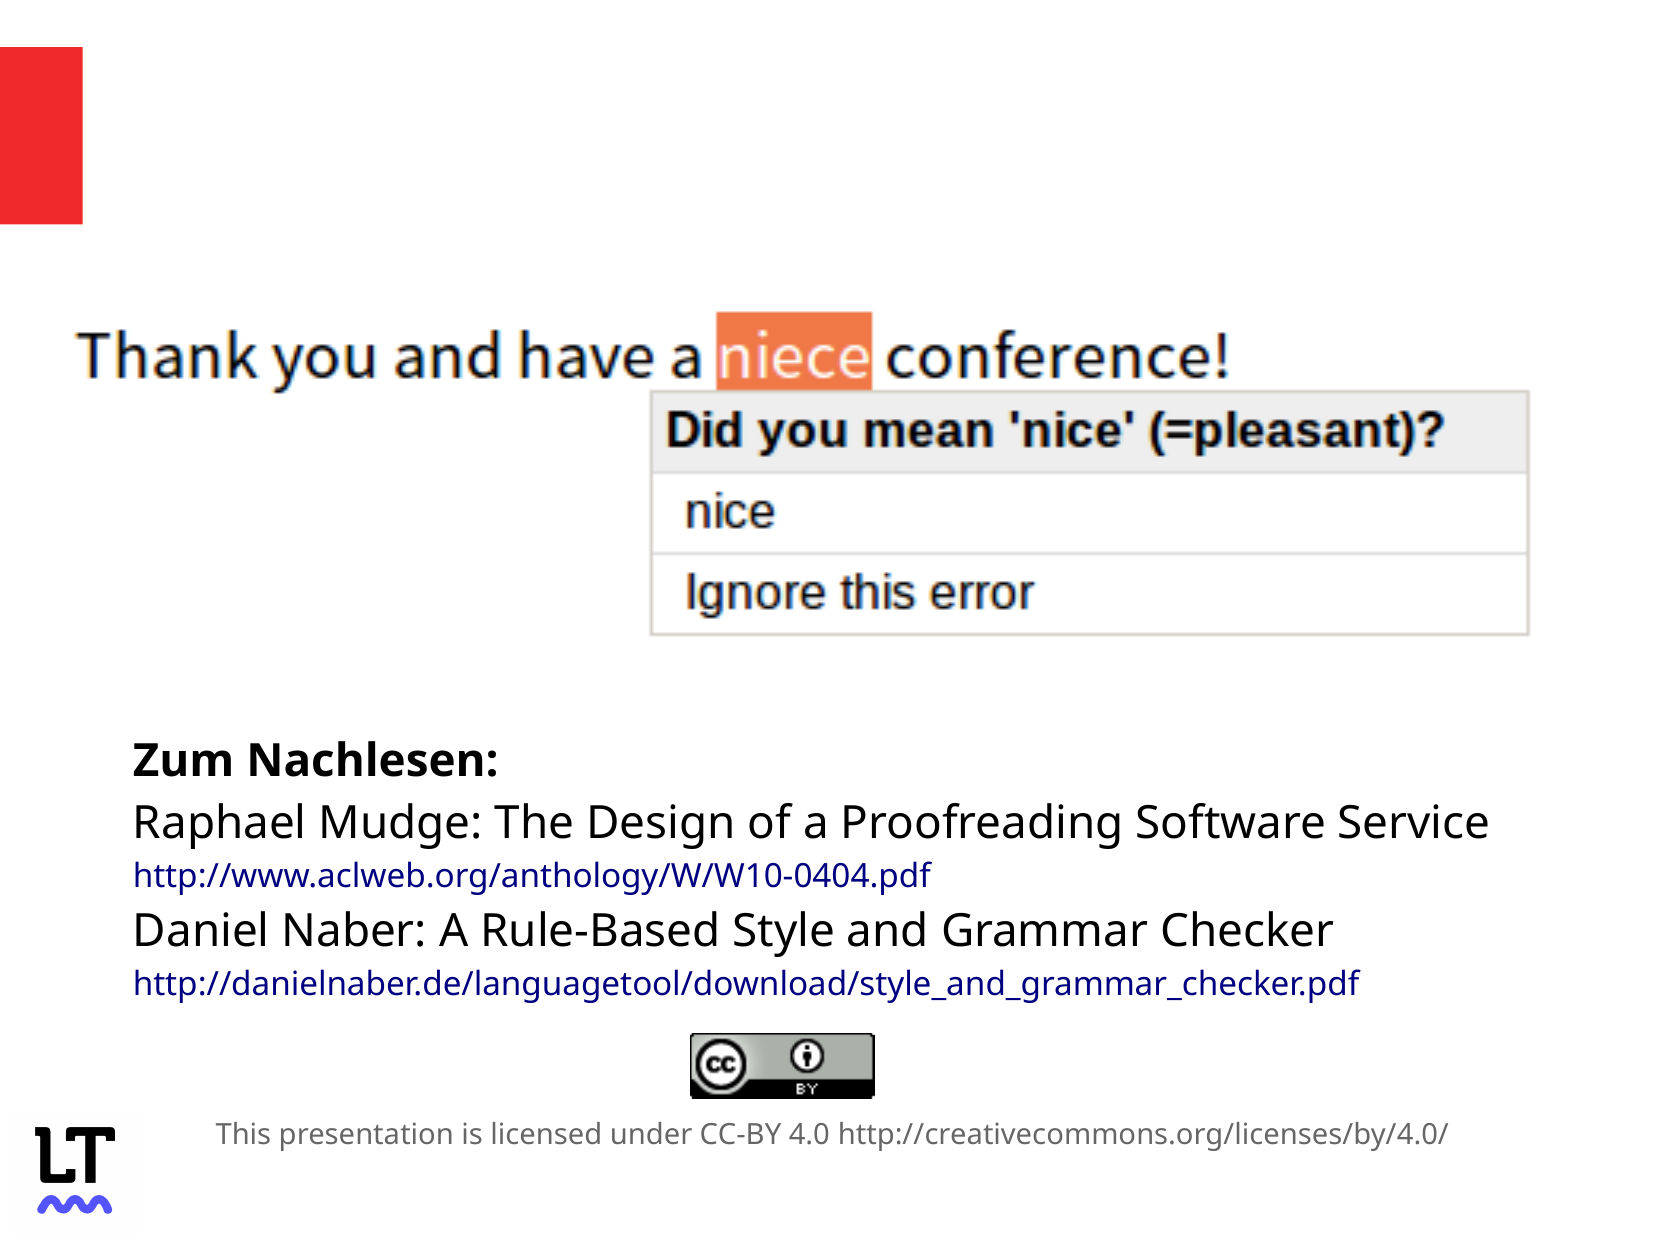

Zum Nachlesen:
Raphael Mudge: The Design of a Proofreading Software Service
http://www.aclweb.org/anthology/W/W10-0404.pdf
Daniel Naber: A Rule-Based Style and Grammar Checker
http://danielnaber.de/languagetool/download/style_and_grammar_checker.pdf
This presentation is licensed under CC-BY 4.0 http://creativecommons.org/licenses/by/4.0/